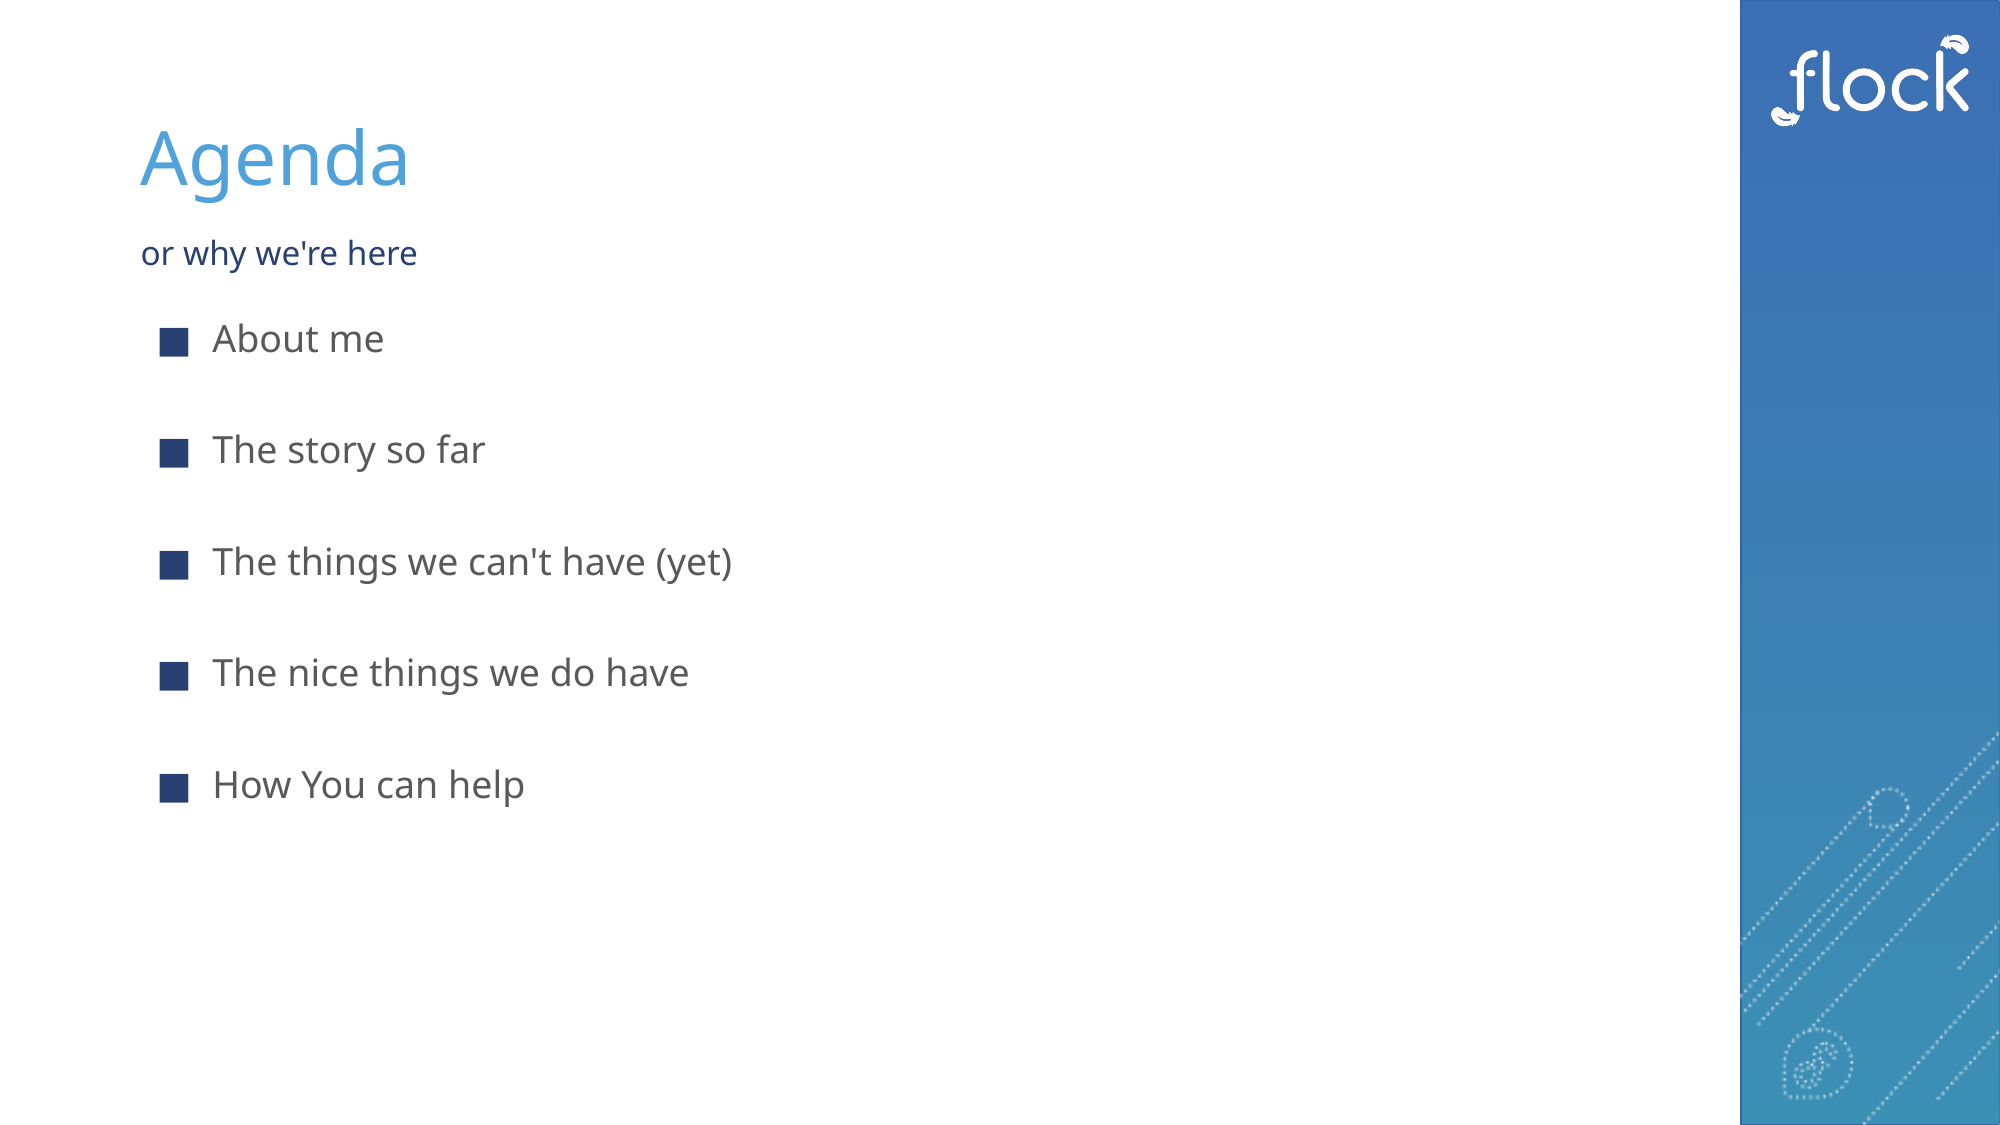

Agenda
or why we're here
# About me
The story so far
The things we can't have (yet)
The nice things we do have
How You can help